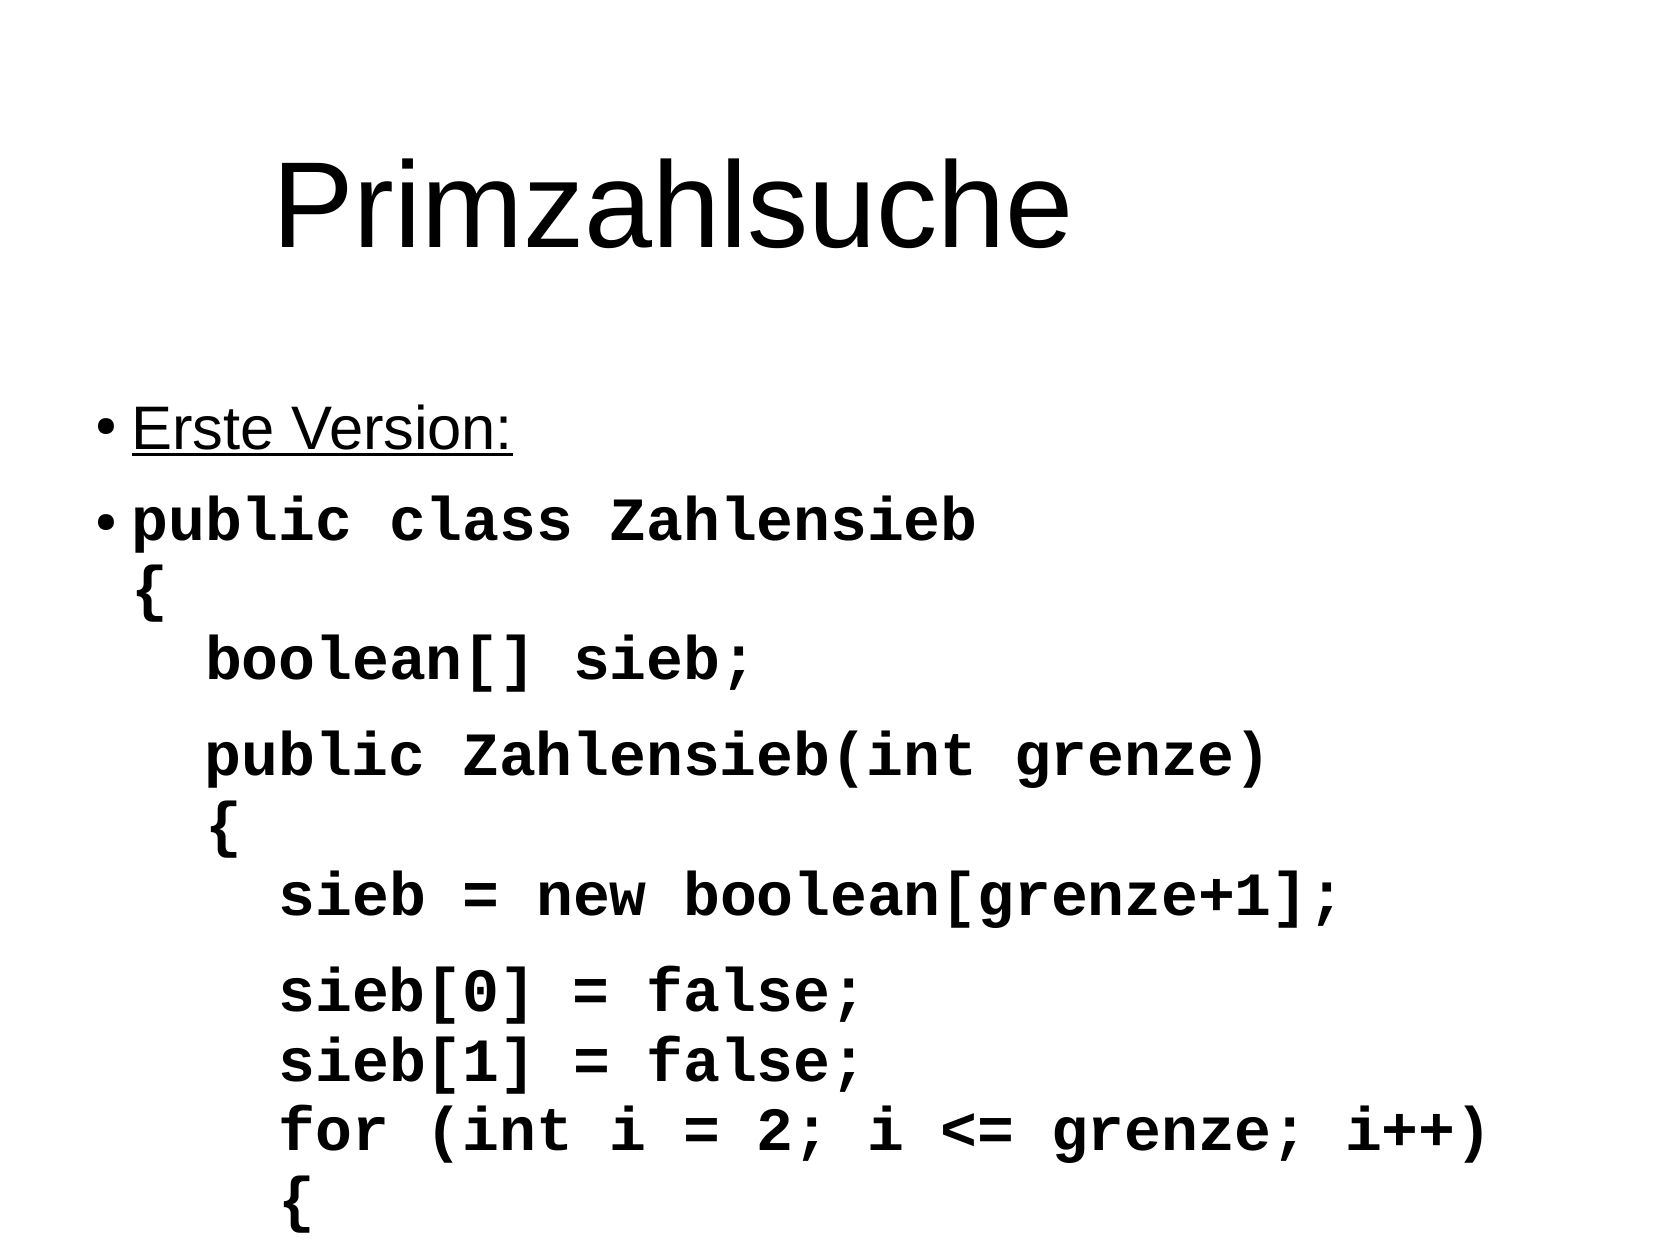

# Primzahlsuche
Erste Version:
public class Zahlensieb
{
 boolean[] sieb;
 public Zahlensieb(int grenze)
 {
 sieb = new boolean[grenze+1];
 sieb[0] = false;
 sieb[1] = false;
 for (int i = 2; i <= grenze; i++)
 {
 sieb[i] = true;
 }
 }
}